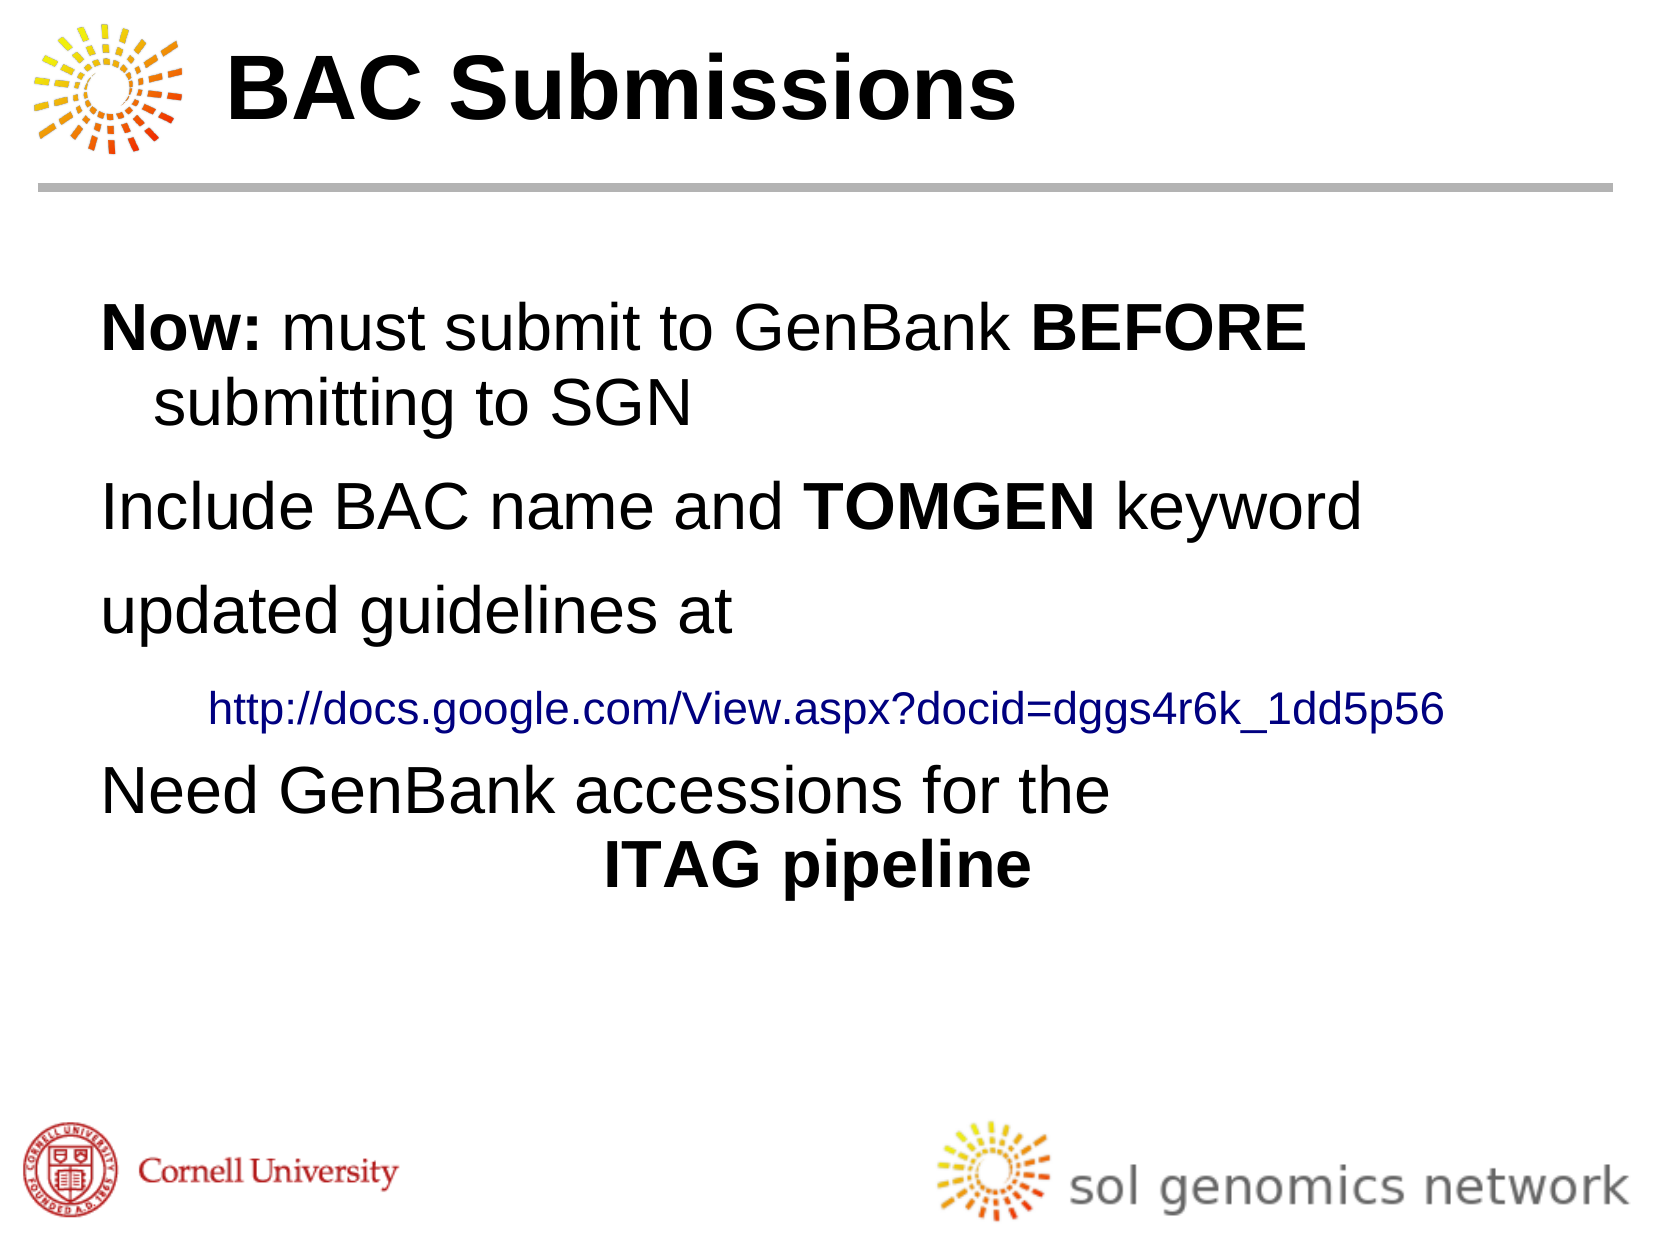

# BAC Submissions
Now: must submit to GenBank BEFORE submitting to SGN
Include BAC name and TOMGEN keyword
updated guidelines at
Need GenBank accessions for the
						ITAG pipeline
http://docs.google.com/View.aspx?docid=dggs4r6k_1dd5p56